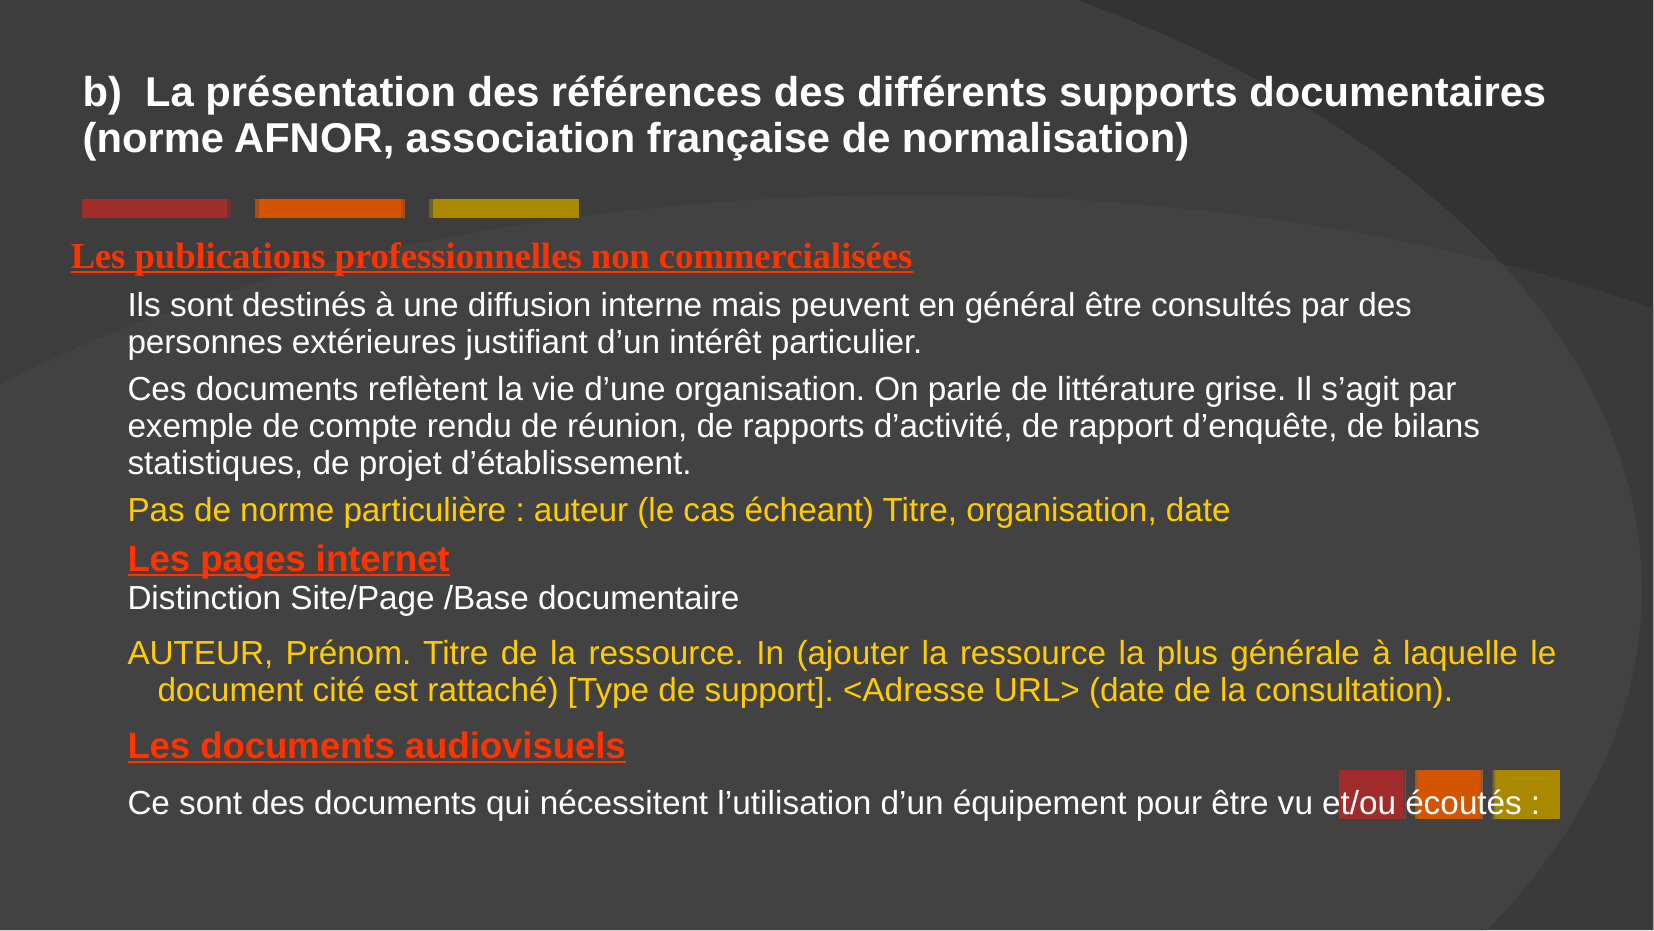

# b) La présentation des références des différents supports documentaires (norme AFNOR, association française de normalisation)
Les publications professionnelles non commercialisées
Ils sont destinés à une diffusion interne mais peuvent en général être consultés par des personnes extérieures justifiant d’un intérêt particulier.
Ces documents reflètent la vie d’une organisation. On parle de littérature grise. Il s’agit par exemple de compte rendu de réunion, de rapports d’activité, de rapport d’enquête, de bilans statistiques, de projet d’établissement.
Pas de norme particulière : auteur (le cas écheant) Titre, organisation, date
Les pages internet
Distinction Site/Page /Base documentaire
AUTEUR, Prénom. Titre de la ressource. In (ajouter la ressource la plus générale à laquelle le document cité est rattaché) [Type de support]. <Adresse URL> (date de la consultation).
Les documents audiovisuels
Ce sont des documents qui nécessitent l’utilisation d’un équipement pour être vu et/ou écoutés :